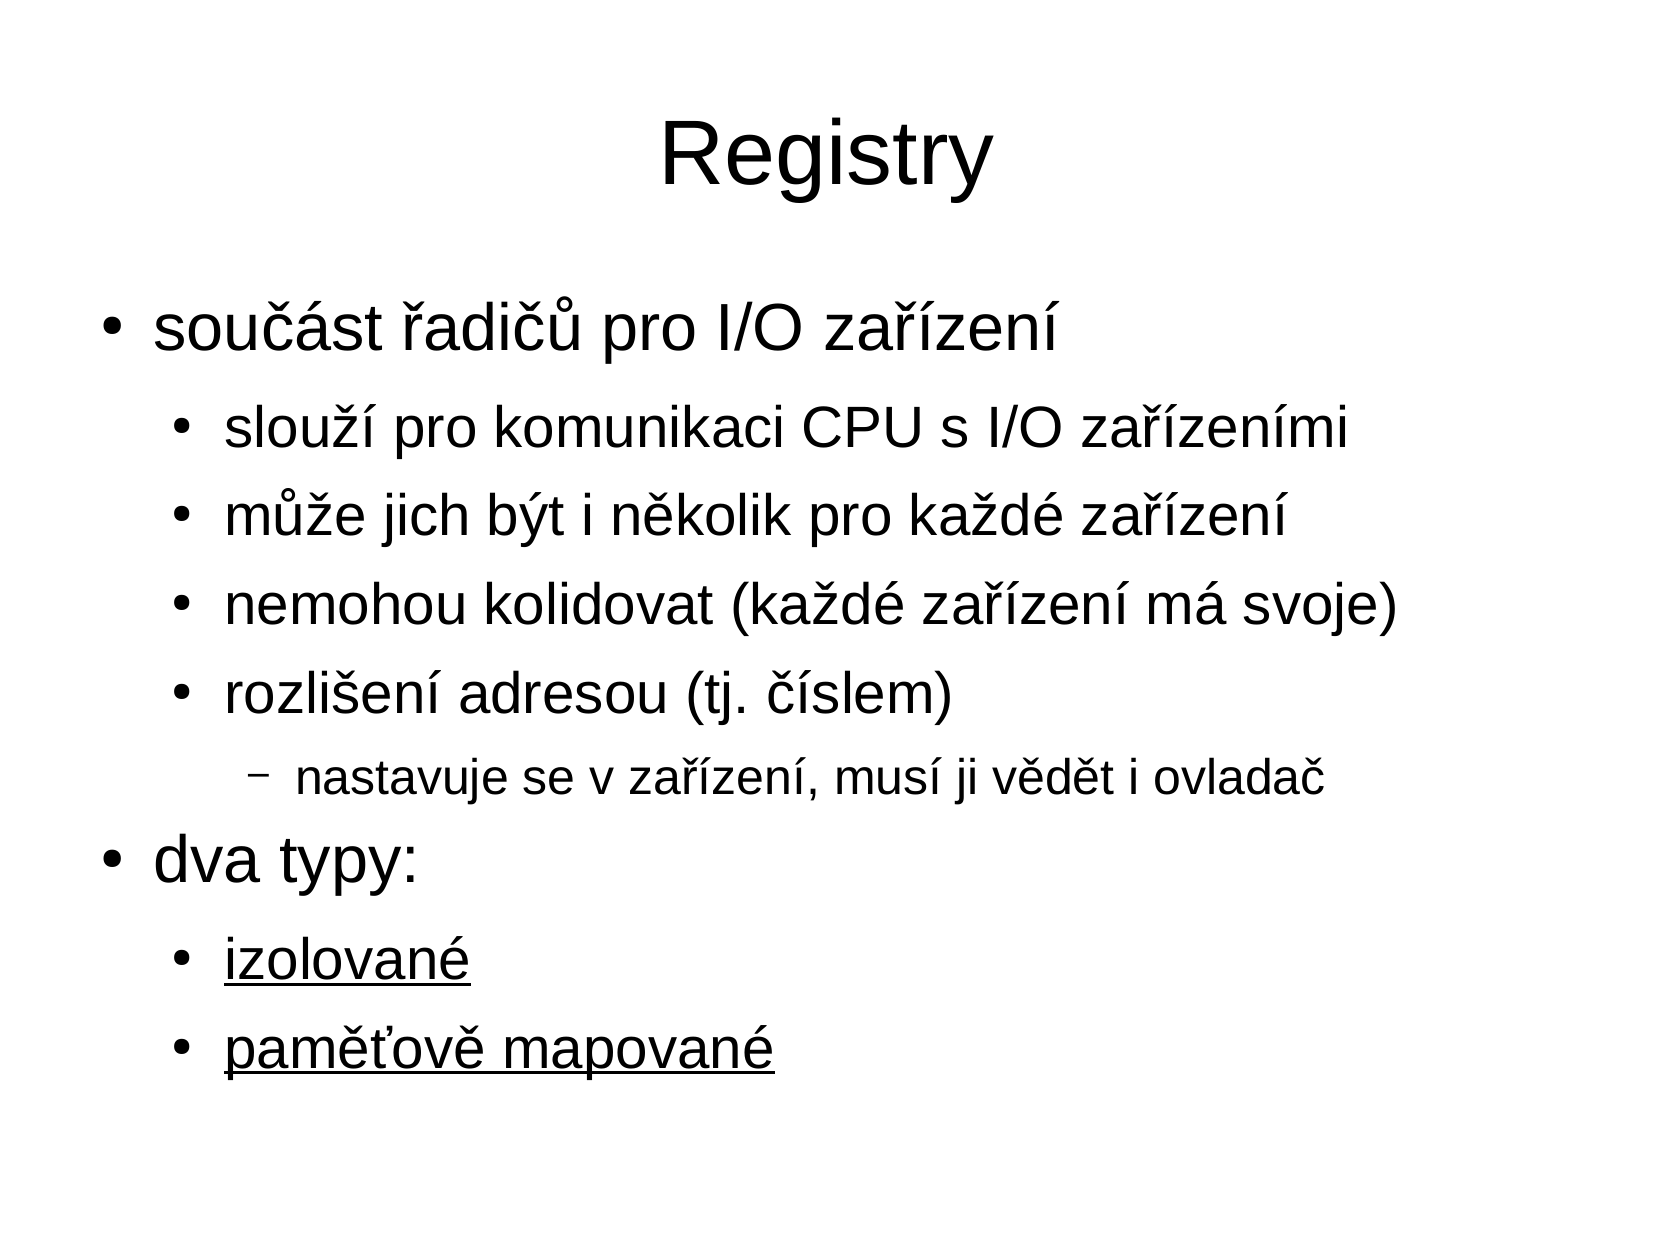

# Registry
součást řadičů pro I/O zařízení
slouží pro komunikaci CPU s I/O zařízeními
může jich být i několik pro každé zařízení
nemohou kolidovat (každé zařízení má svoje)
rozlišení adresou (tj. číslem)
nastavuje se v zařízení, musí ji vědět i ovladač
dva typy:
izolované
paměťově mapované